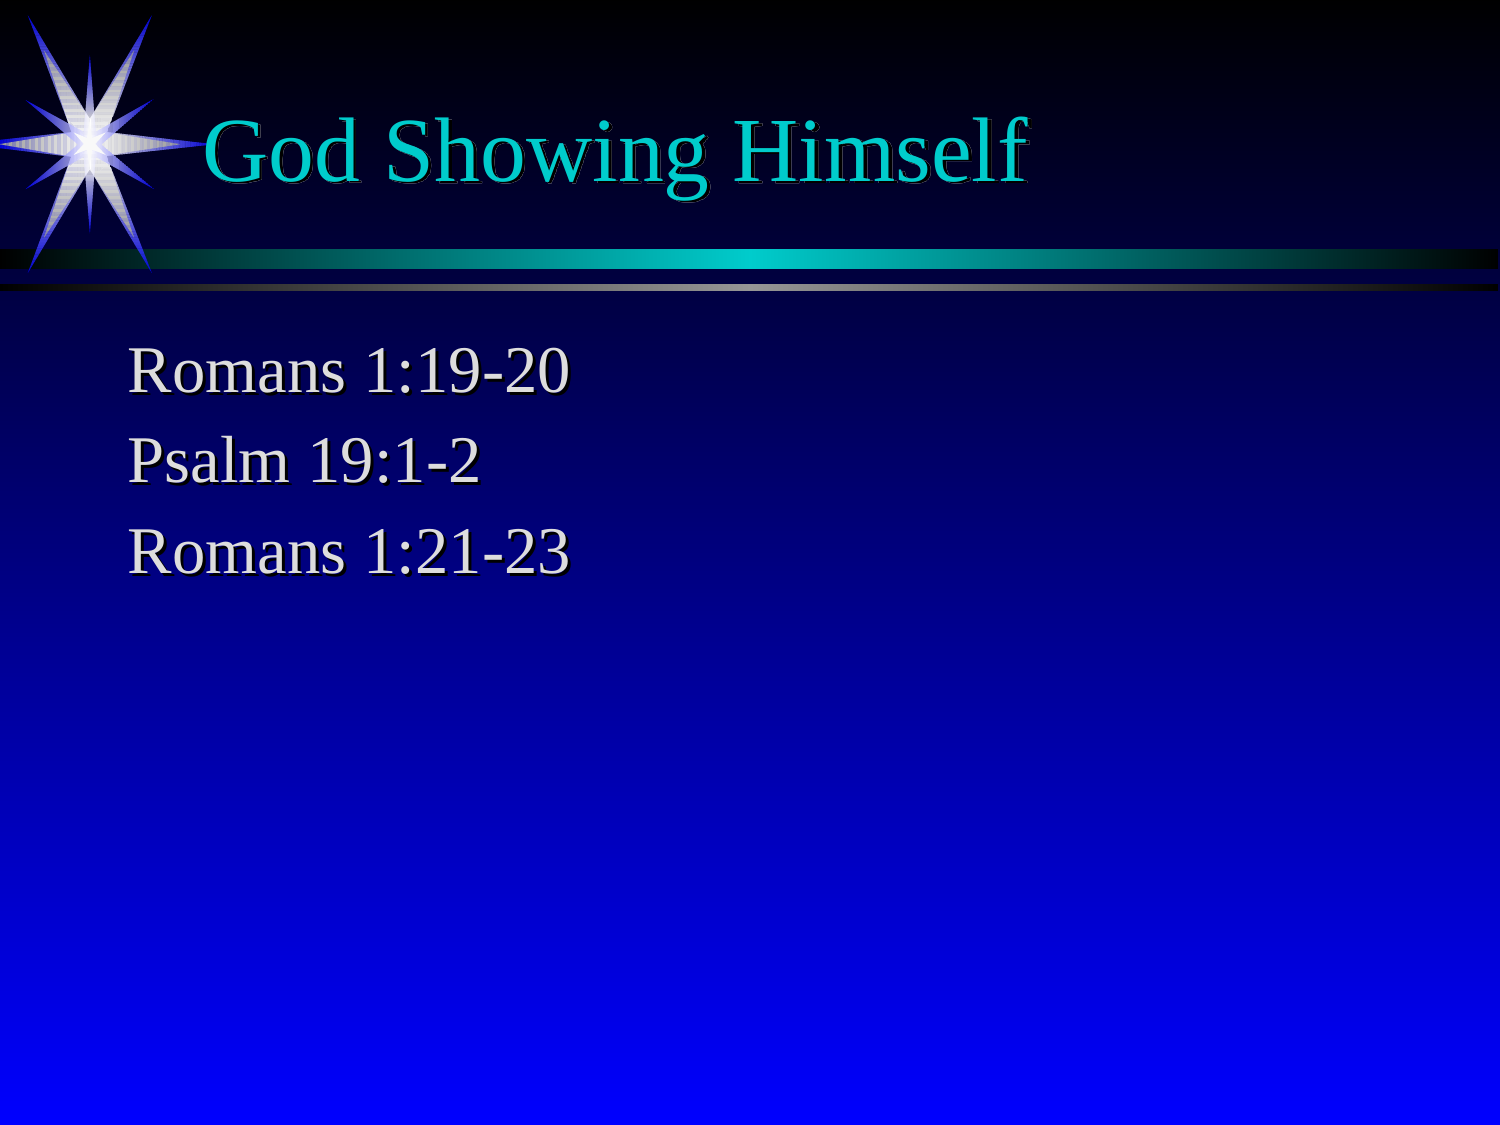

# God Showing Himself
Romans 1:19-20
Psalm 19:1-2
Romans 1:21-23